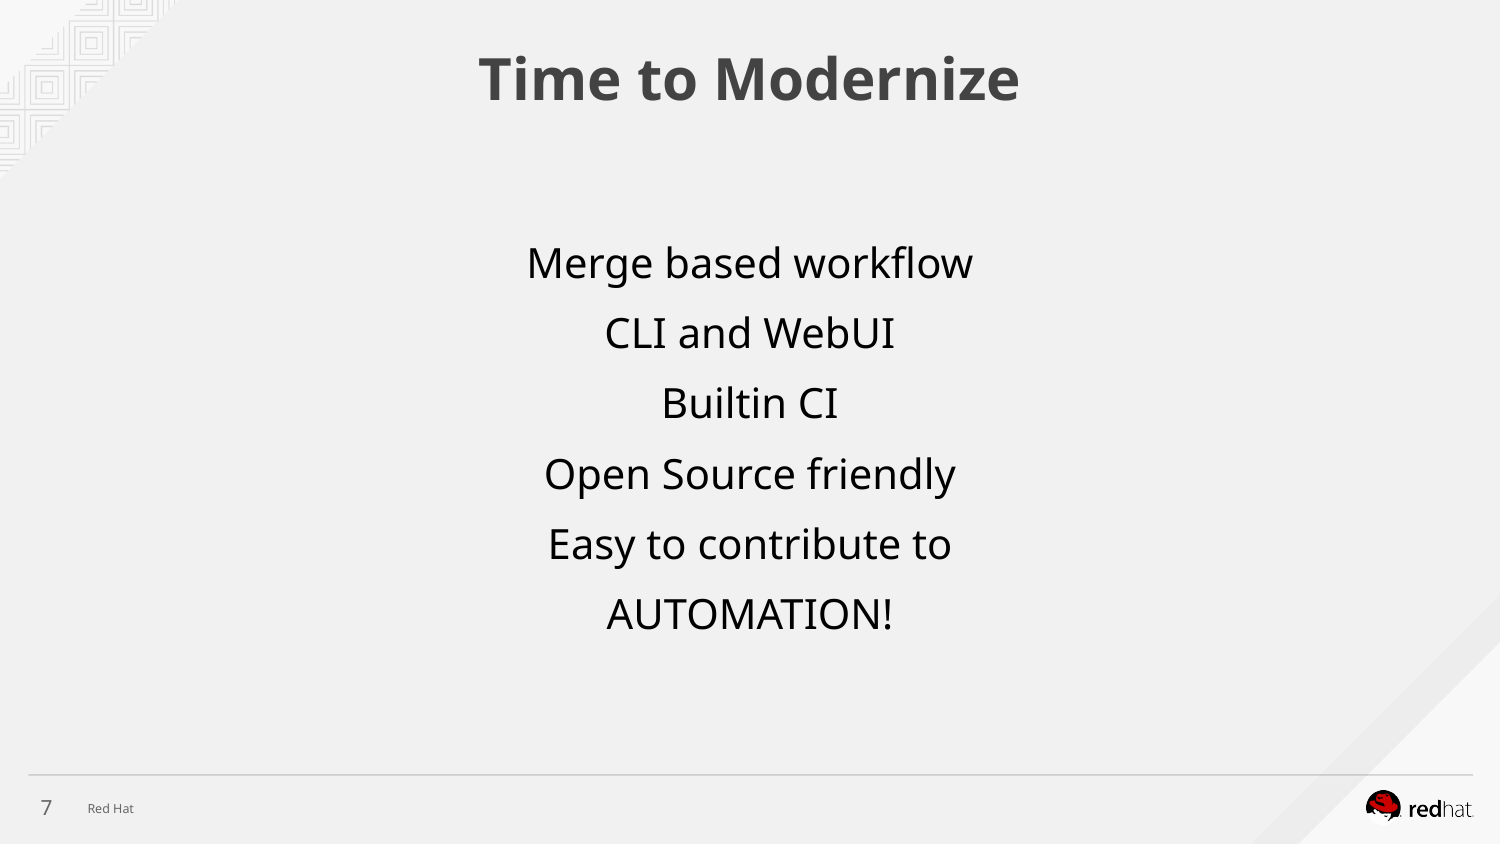

# Time to Modernize
Merge based workflow
CLI and WebUI
Builtin CI
Open Source friendly
Easy to contribute to
AUTOMATION!